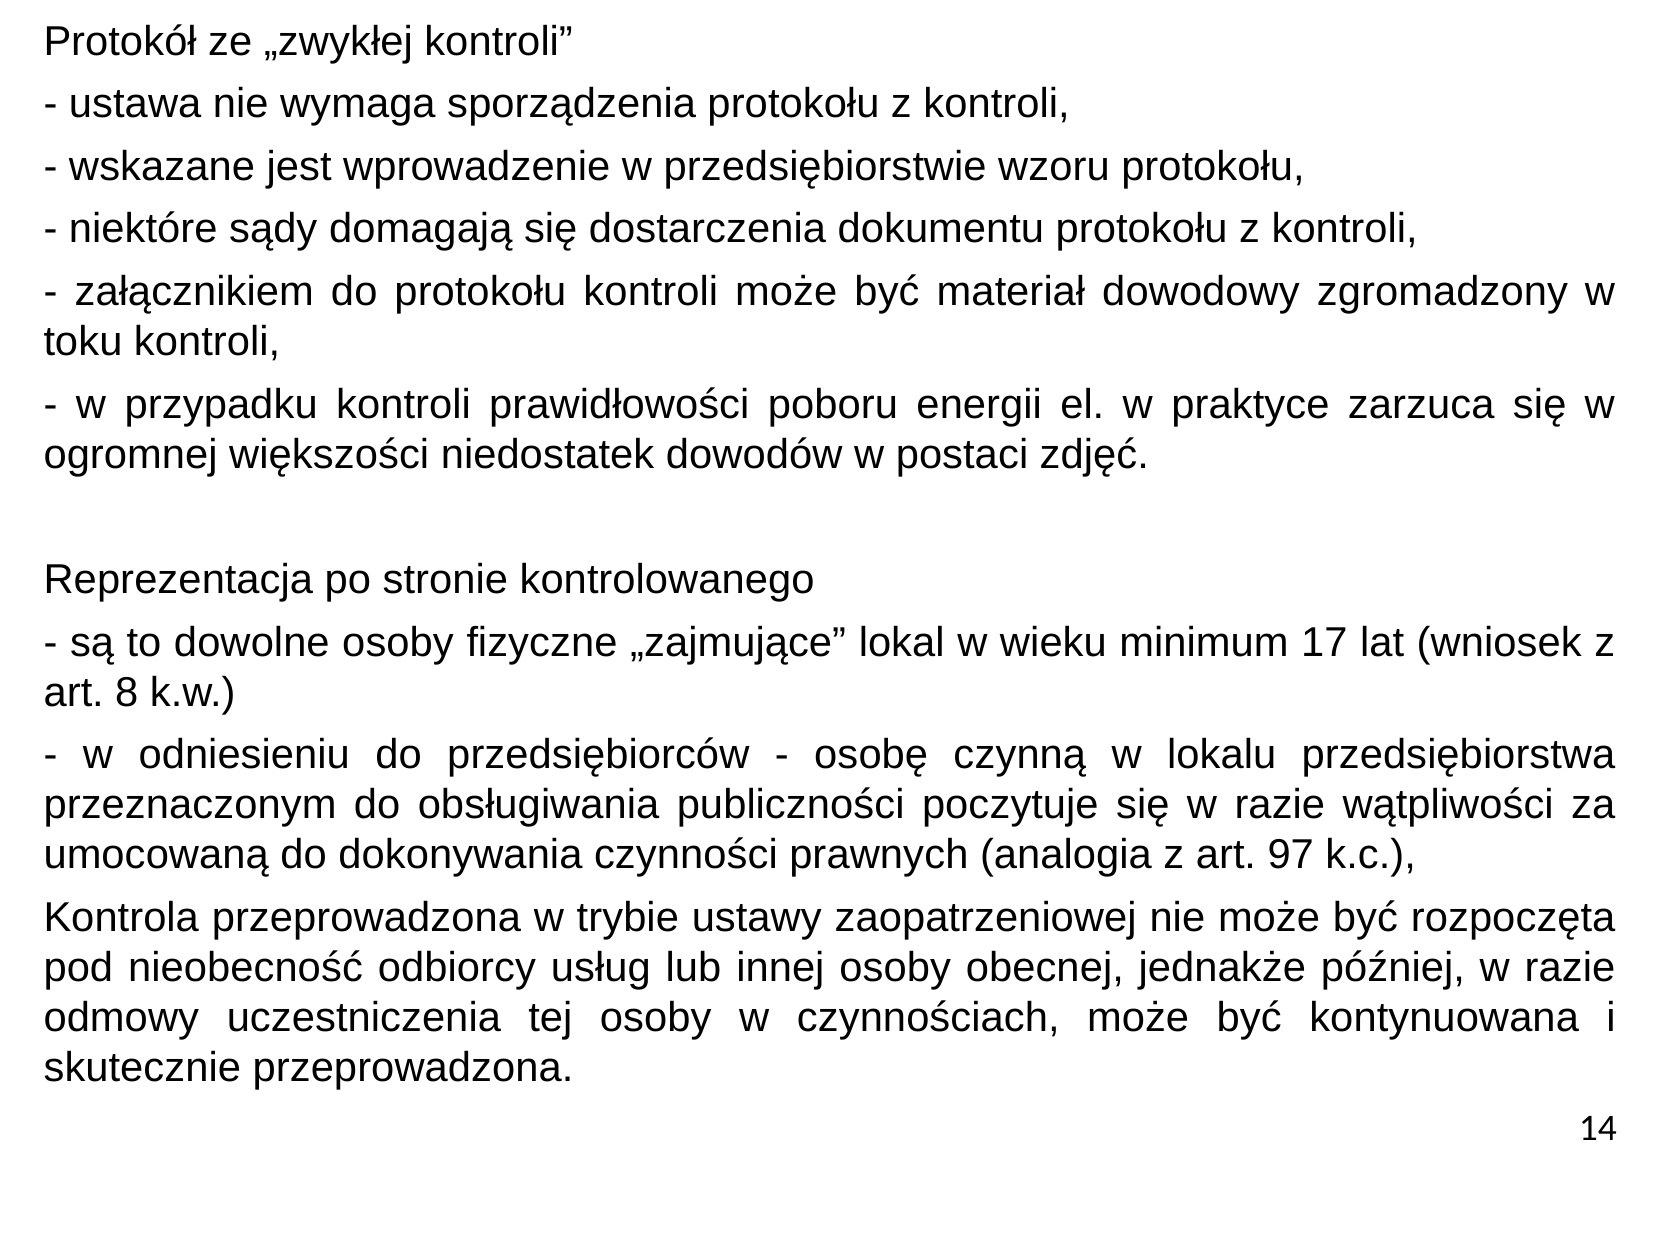

# Protokół ze „zwykłej kontroli”
- ustawa nie wymaga sporządzenia protokołu z kontroli,
- wskazane jest wprowadzenie w przedsiębiorstwie wzoru protokołu,
- niektóre sądy domagają się dostarczenia dokumentu protokołu z kontroli,
- załącznikiem do protokołu kontroli może być materiał dowodowy zgromadzony w toku kontroli,
- w przypadku kontroli prawidłowości poboru energii el. w praktyce zarzuca się w ogromnej większości niedostatek dowodów w postaci zdjęć.
Reprezentacja po stronie kontrolowanego
- są to dowolne osoby fizyczne „zajmujące” lokal w wieku minimum 17 lat (wniosek z art. 8 k.w.)
- w odniesieniu do przedsiębiorców - osobę czynną w lokalu przedsiębiorstwa przeznaczonym do obsługiwania publiczności poczytuje się w razie wątpliwości za umocowaną do dokonywania czynności prawnych (analogia z art. 97 k.c.),
Kontrola przeprowadzona w trybie ustawy zaopatrzeniowej nie może być rozpoczęta pod nieobecność odbiorcy usług lub innej osoby obecnej, jednakże później, w razie odmowy uczestniczenia tej osoby w czynnościach, może być kontynuowana i skutecznie przeprowadzona.
14